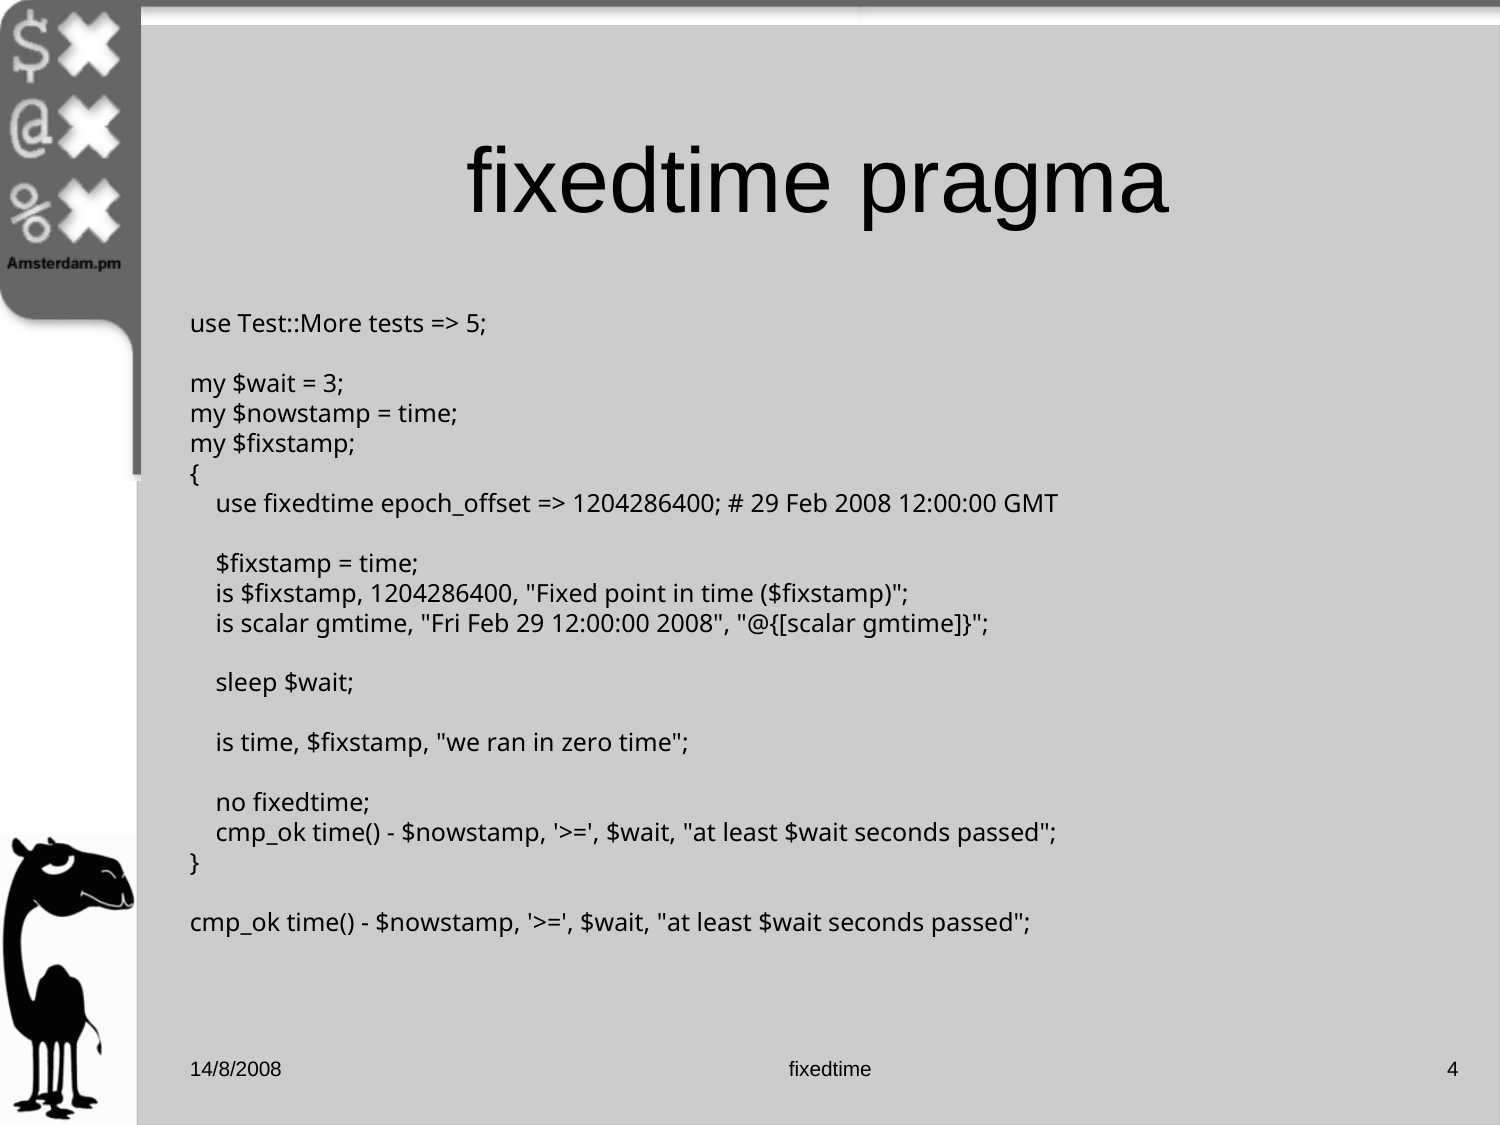

# fixedtime pragma
use Test::More tests => 5;
my $wait = 3;
my $nowstamp = time;
my $fixstamp;
{
 use fixedtime epoch_offset => 1204286400; # 29 Feb 2008 12:00:00 GMT
 $fixstamp = time;
 is $fixstamp, 1204286400, "Fixed point in time ($fixstamp)";
 is scalar gmtime, "Fri Feb 29 12:00:00 2008", "@{[scalar gmtime]}";
 sleep $wait;
 is time, $fixstamp, "we ran in zero time";
 no fixedtime;
 cmp_ok time() - $nowstamp, '>=', $wait, "at least $wait seconds passed";
}
cmp_ok time() - $nowstamp, '>=', $wait, "at least $wait seconds passed";
14/8/2008
fixedtime
4